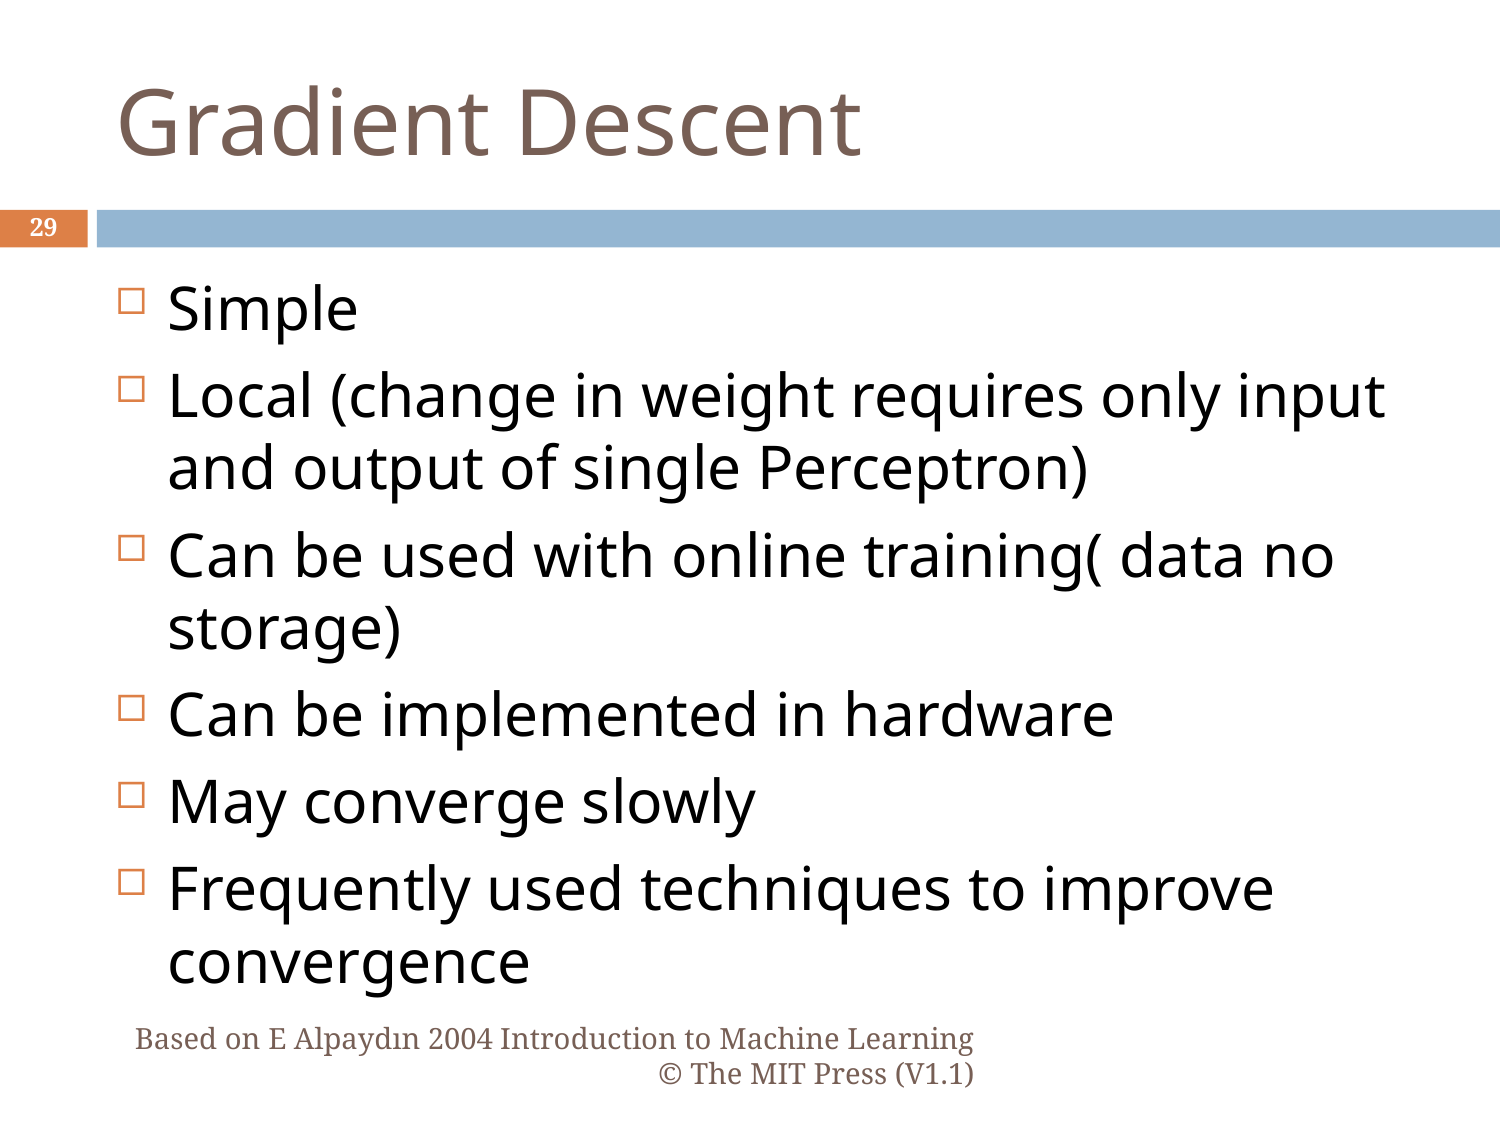

# Gradient Descent
Simple
Local (change in weight requires only input and output of single Perceptron)
Can be used with online training( data no storage)
Can be implemented in hardware
May converge slowly
Frequently used techniques to improve convergence
Based on E Alpaydın 2004 Introduction to Machine Learning © The MIT Press (V1.1)